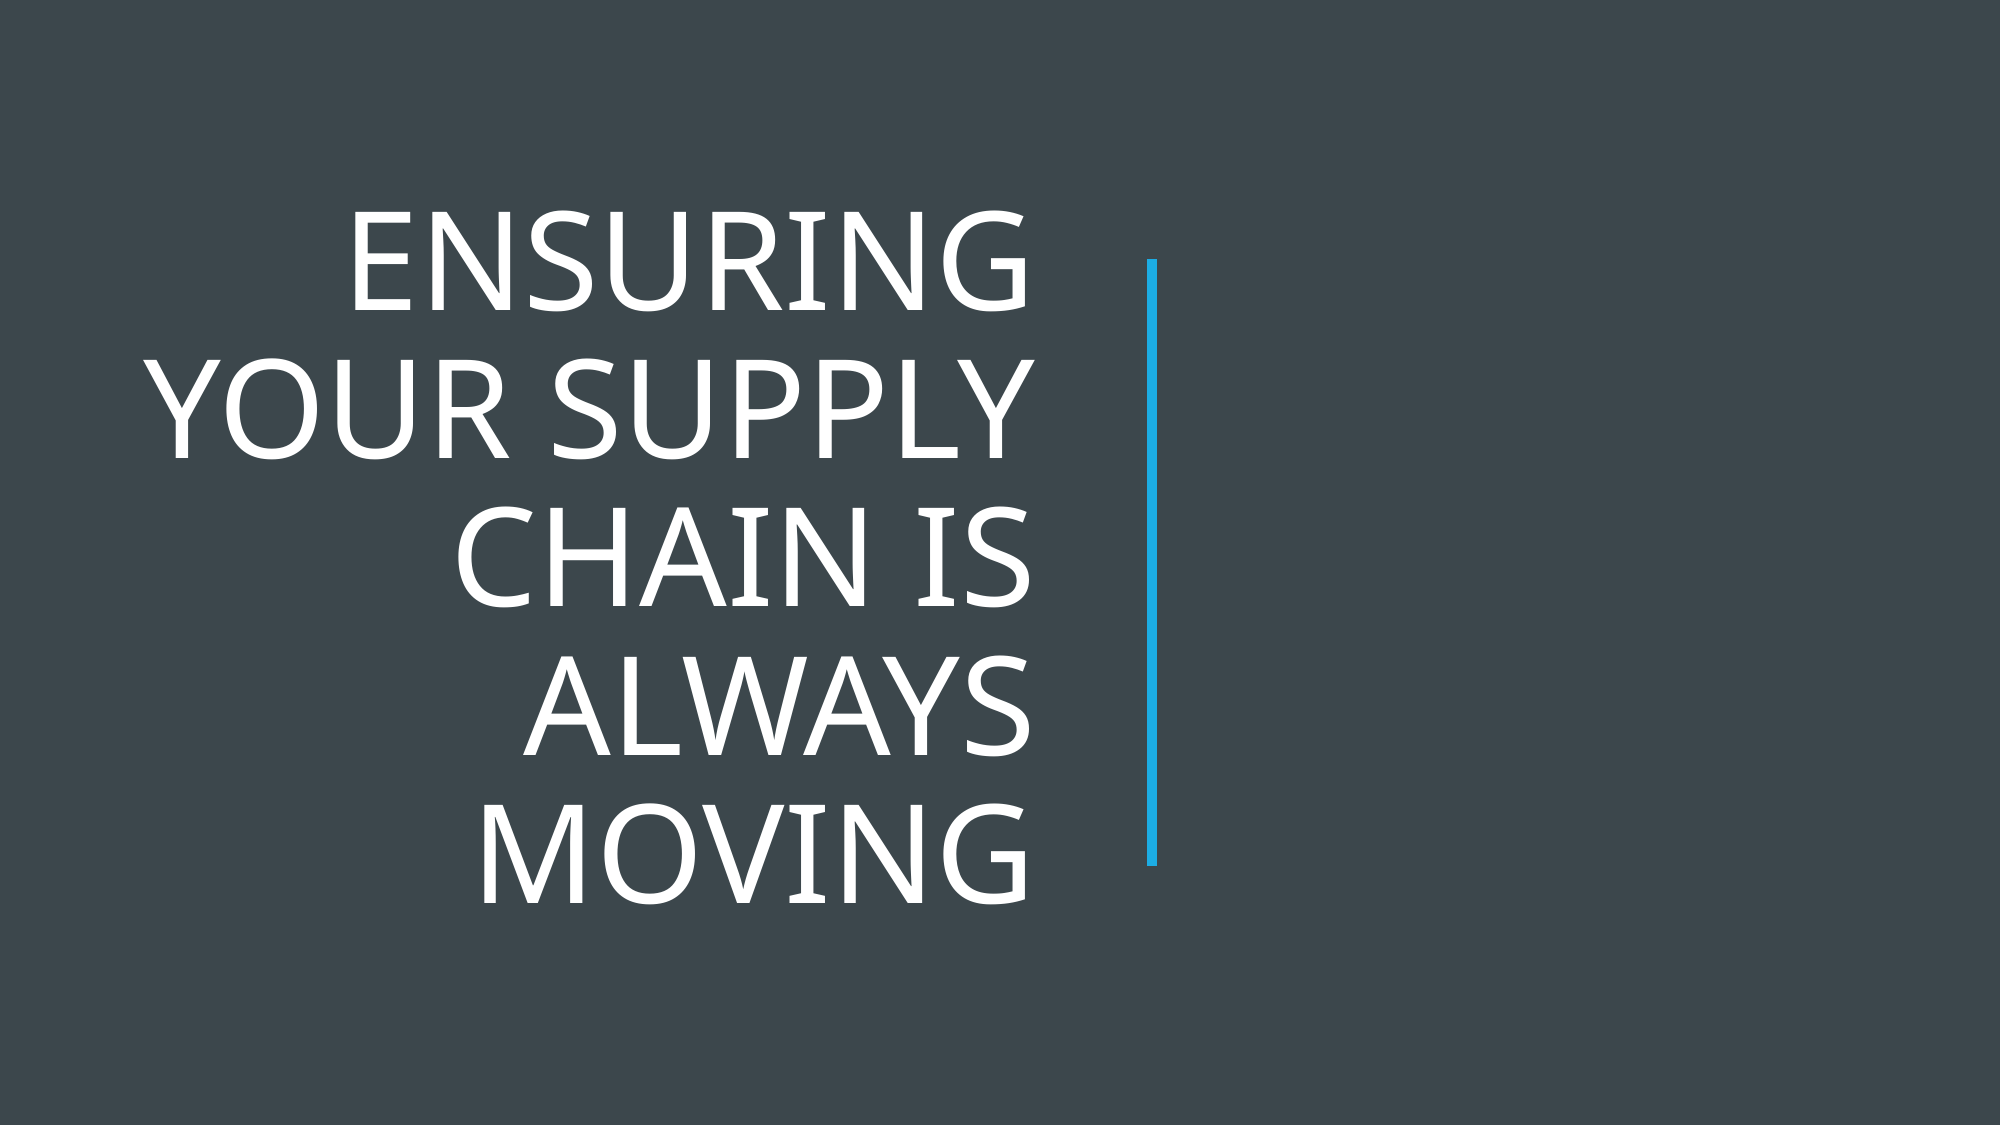

# ENSURING YOUR SUPPLY CHAIN IS ALWAYS MOVING